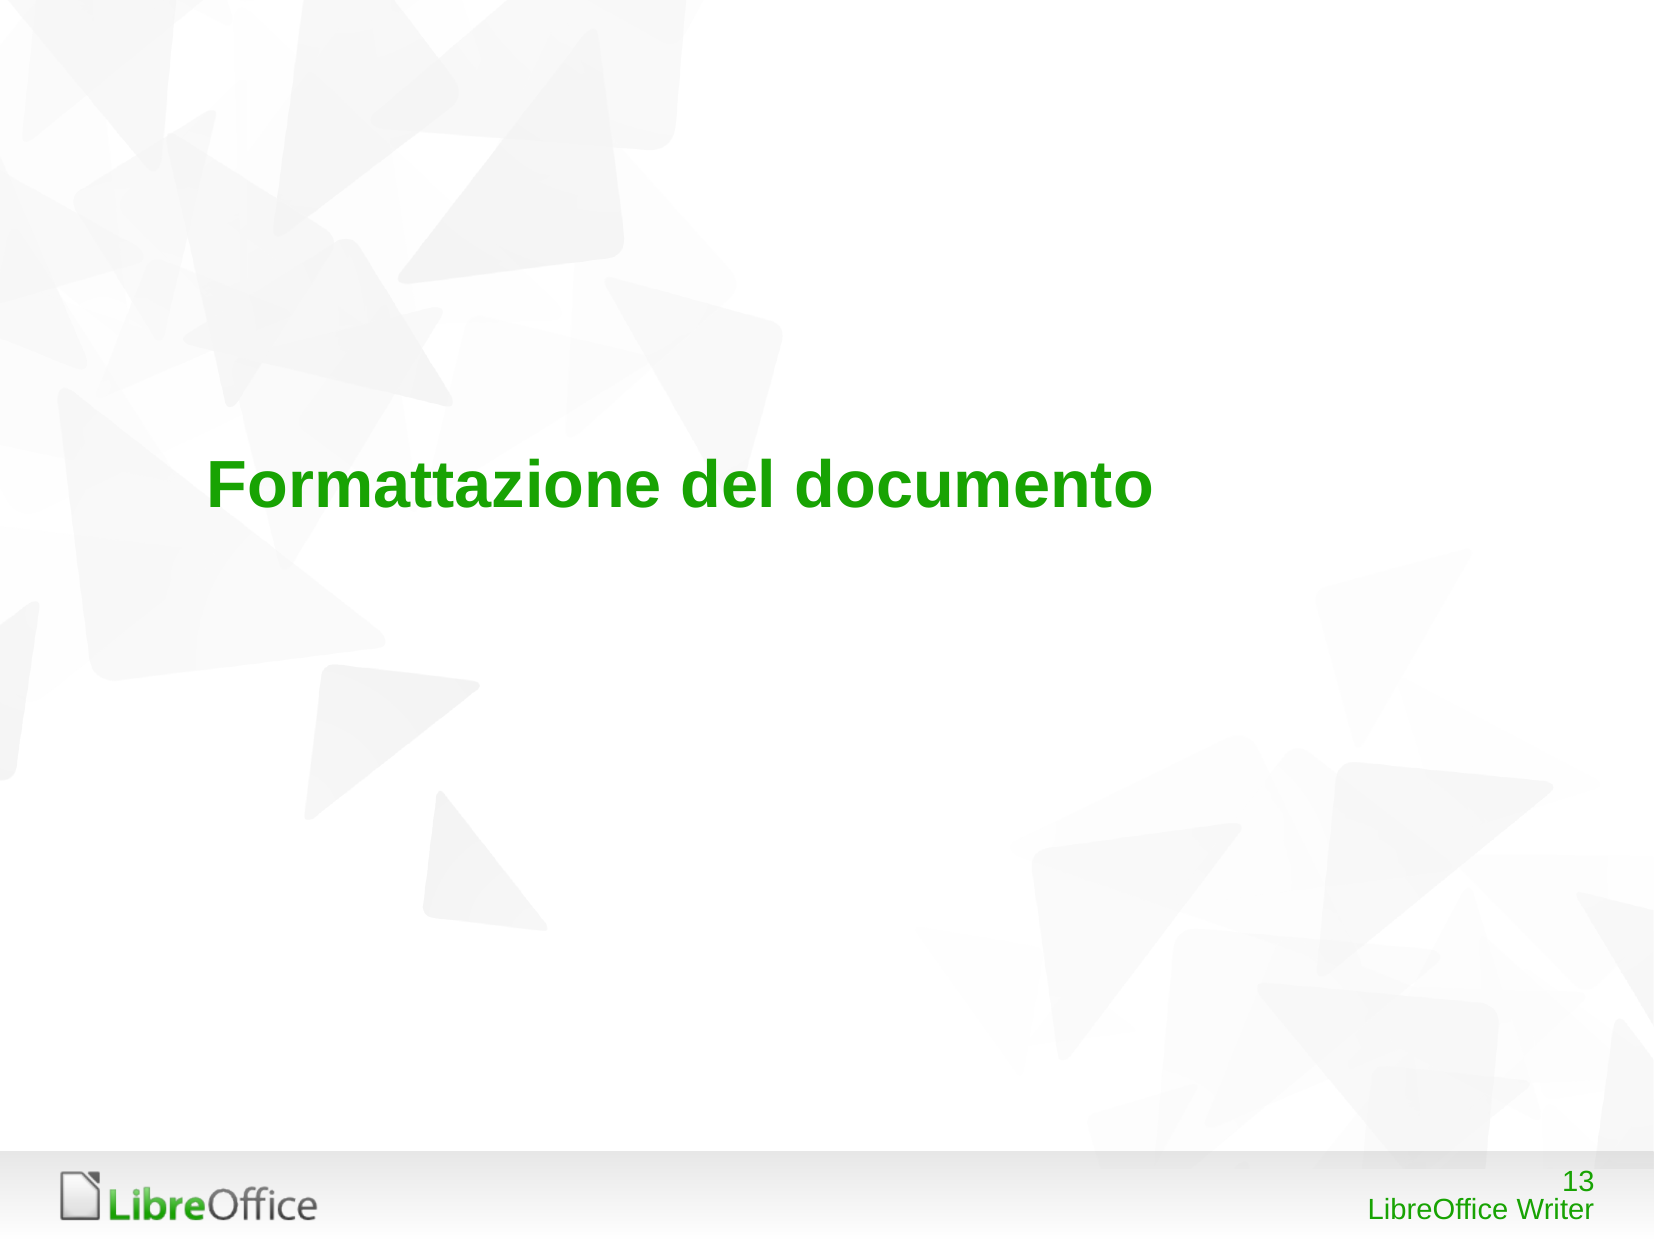

# Formattazione del documento
13
LibreOffice Writer